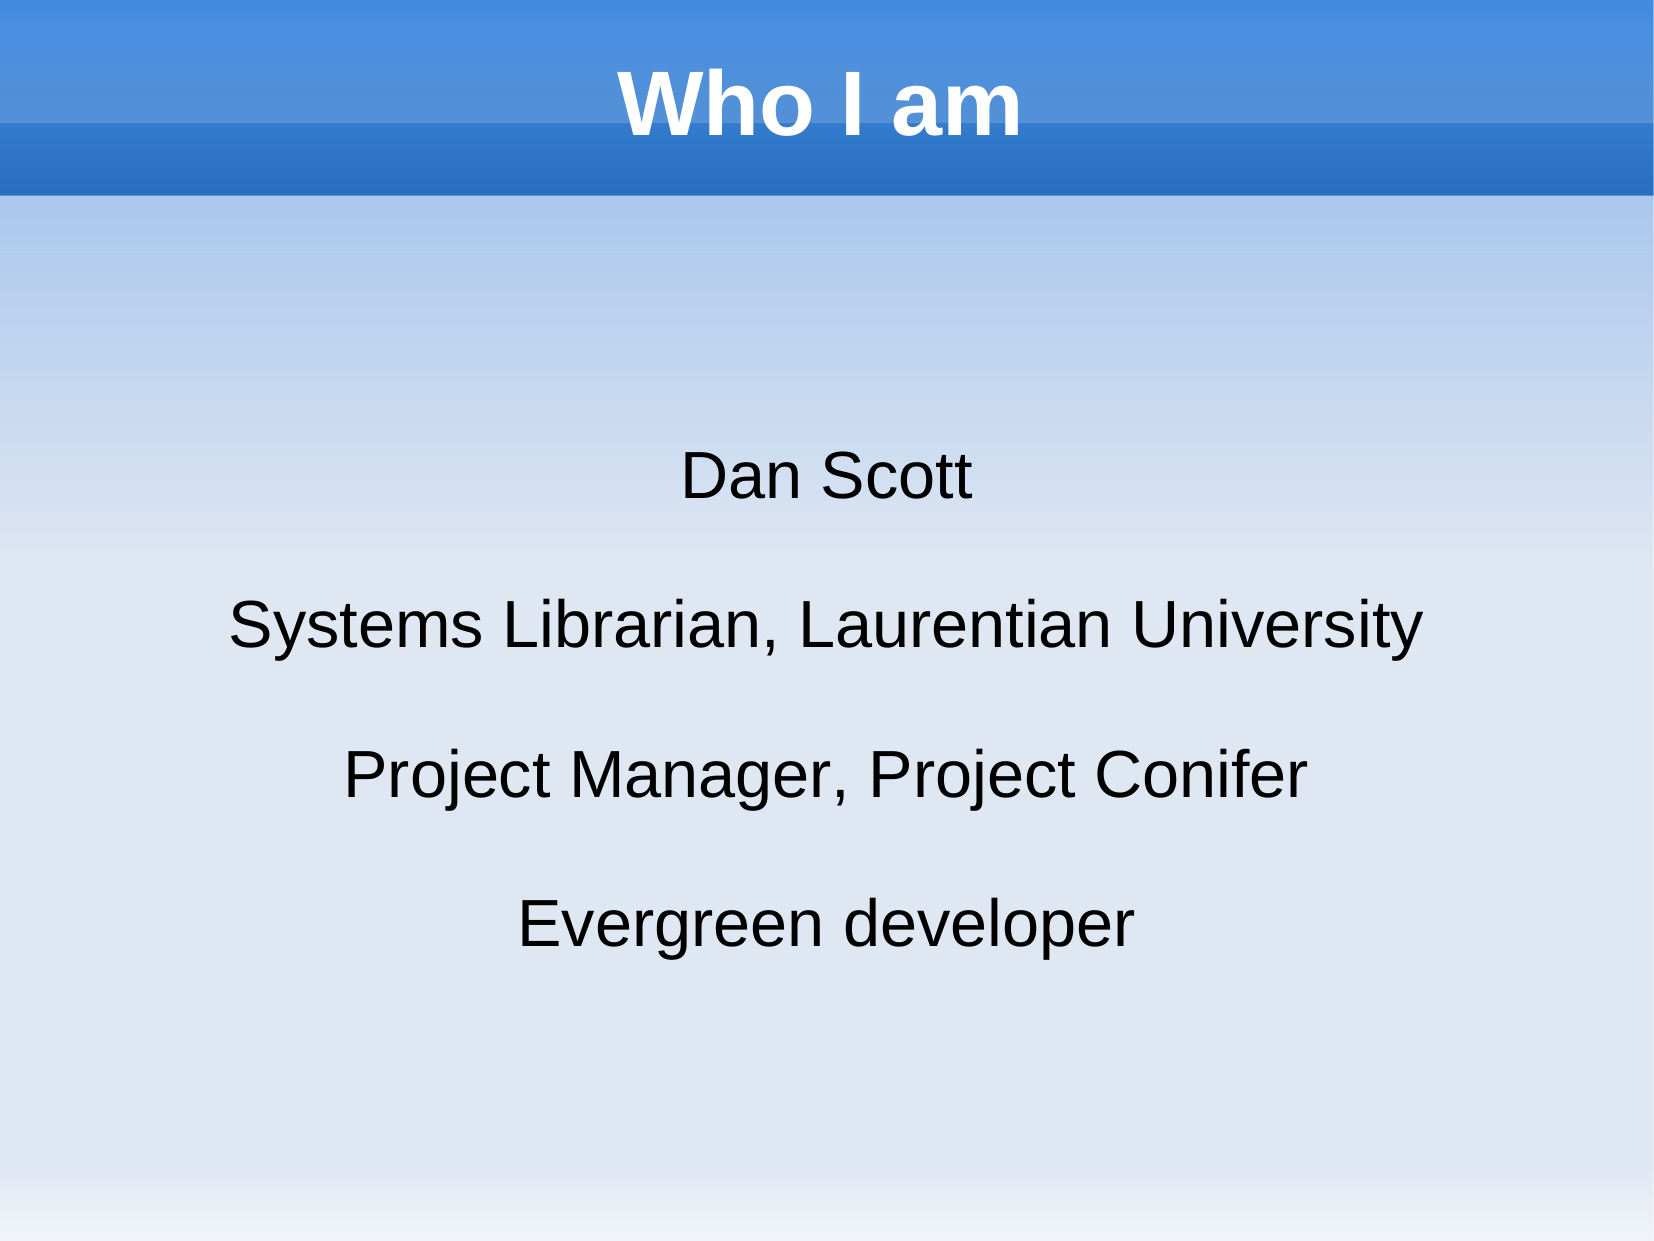

# Who I am
Dan Scott
Systems Librarian, Laurentian University
Project Manager, Project Conifer
Evergreen developer